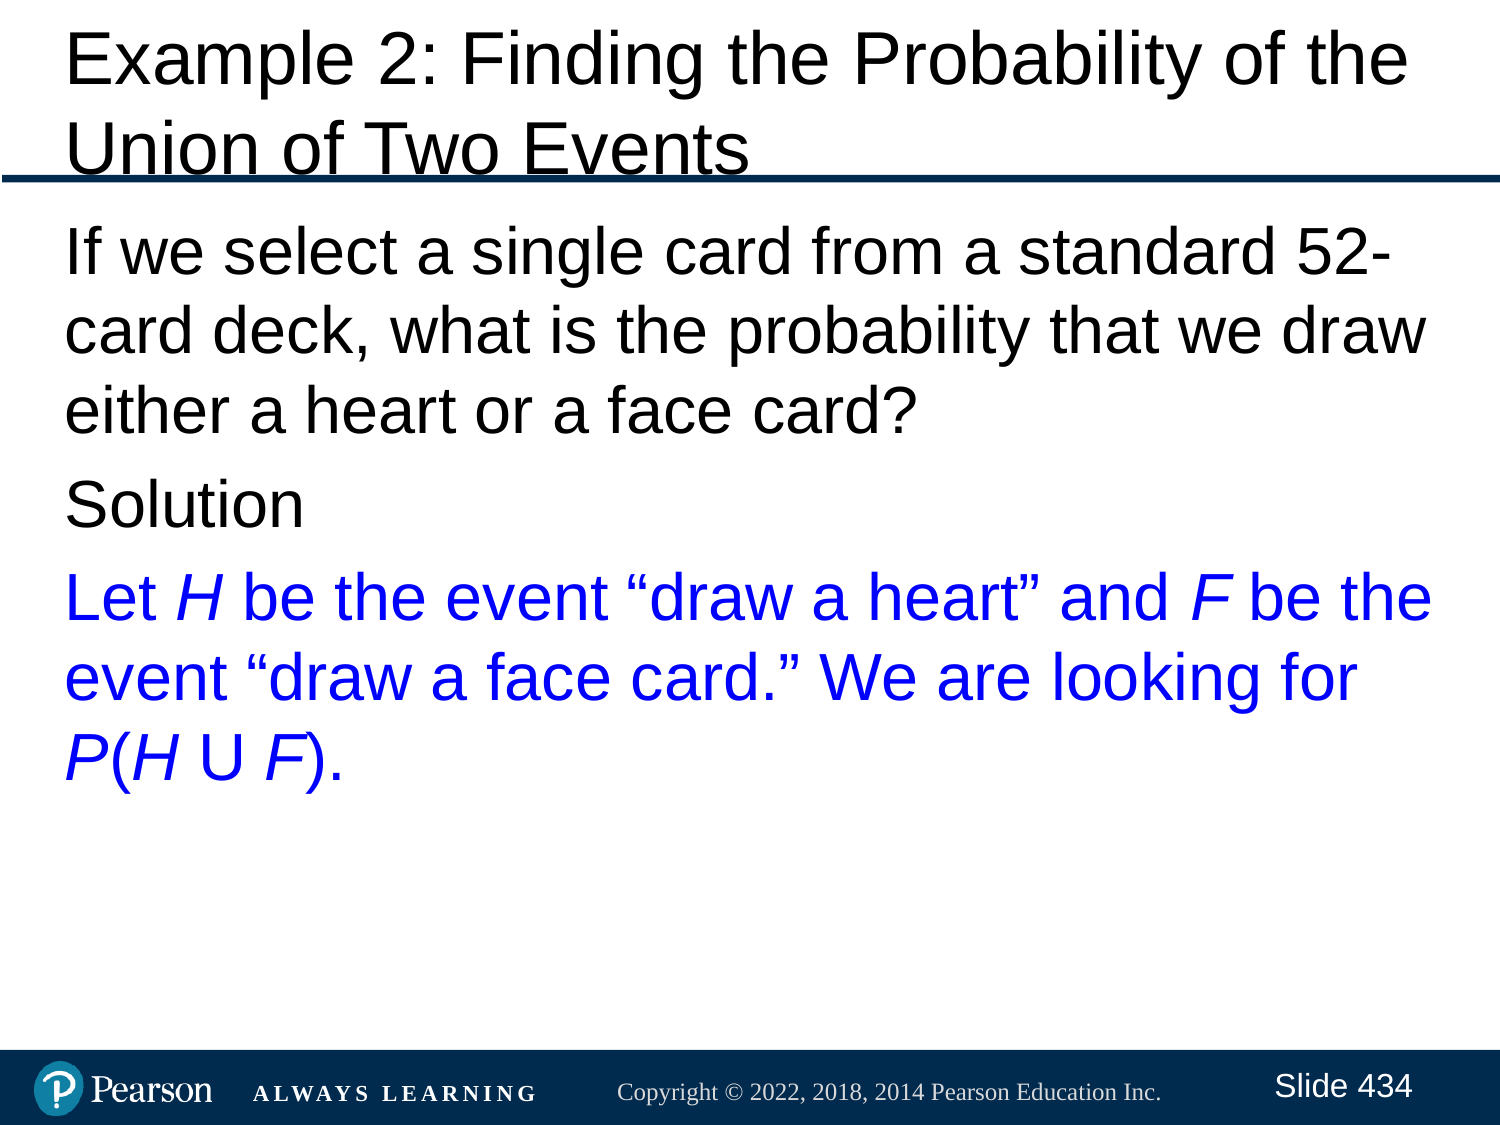

# Example 2: Finding the Probability of the Union of Two Events
If we select a single card from a standard 52-card deck, what is the probability that we draw either a heart or a face card?
Solution
Let H be the event “draw a heart” and F be the event “draw a face card.” We are looking for P(H U F).